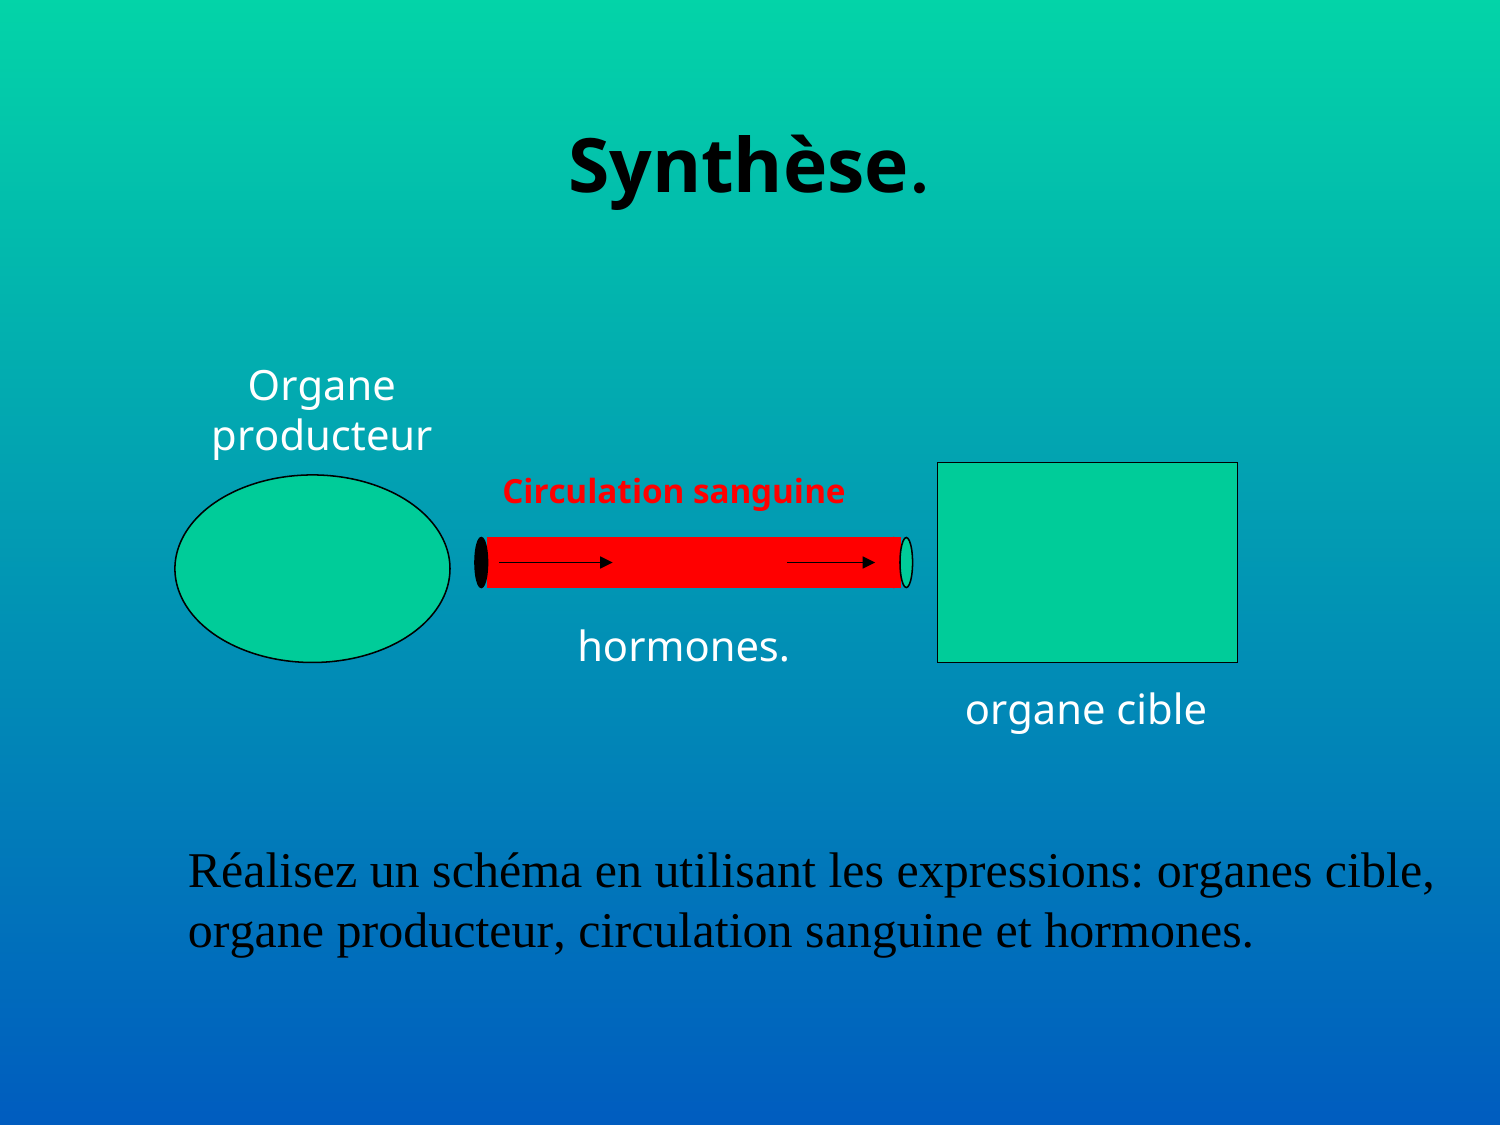

# Synthèse.
Organe producteur
Circulation sanguine
hormones.
organe cible
Réalisez un schéma en utilisant les expressions: organes cible,
organe producteur, circulation sanguine et hormones.